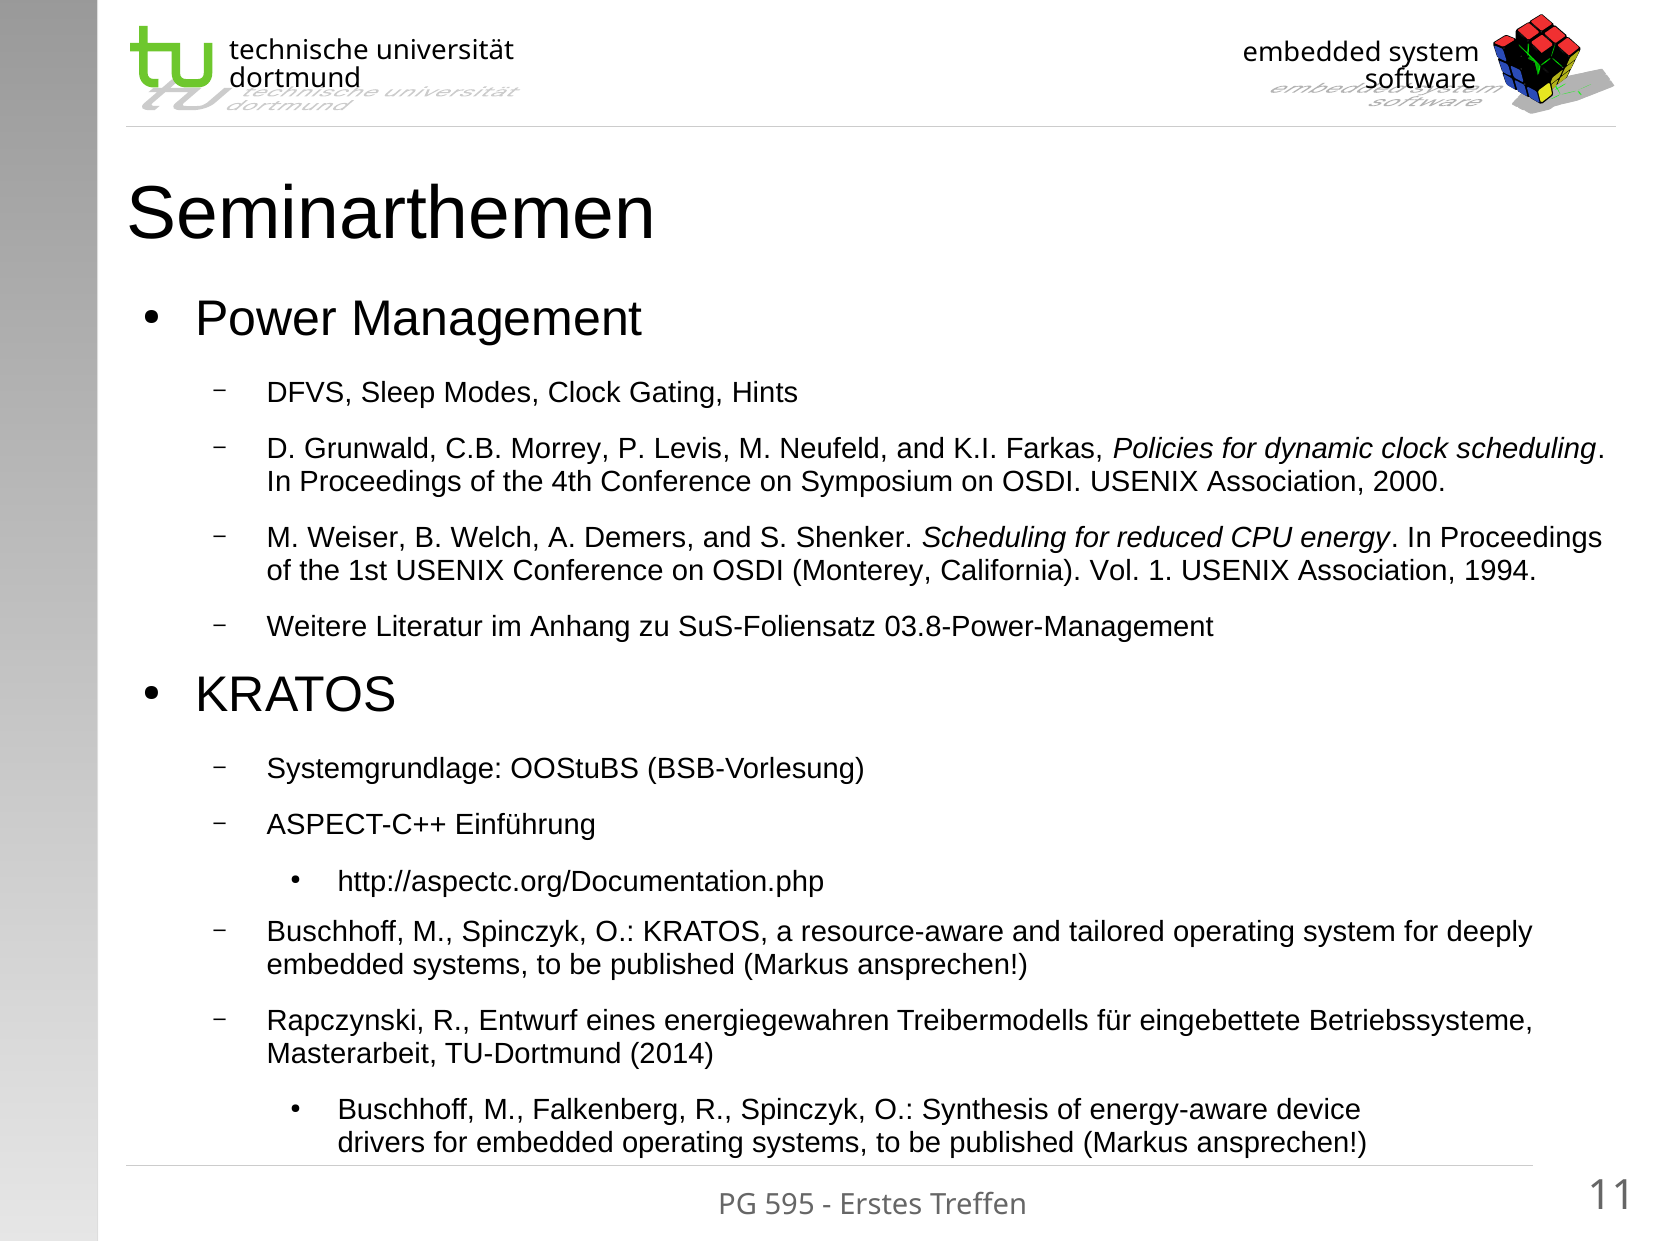

# Seminarthemen
Power Management
DFVS, Sleep Modes, Clock Gating, Hints
D. Grunwald, C.B. Morrey, P. Levis, M. Neufeld, and K.I. Farkas, Policies for dynamic clock scheduling. In Proceedings of the 4th Conference on Symposium on OSDI. USENIX Association, 2000.
M. Weiser, B. Welch, A. Demers, and S. Shenker. Scheduling for reduced CPU energy. In Proceedings of the 1st USENIX Conference on OSDI (Monterey, California). Vol. 1. USENIX Association, 1994.
Weitere Literatur im Anhang zu SuS-Foliensatz 03.8-Power-Management
KRATOS
Systemgrundlage: OOStuBS (BSB-Vorlesung)
ASPECT-C++ Einführung
http://aspectc.org/Documentation.php
Buschhoff, M., Spinczyk, O.: KRATOS, a resource-aware and tailored operating system for deeply embedded systems, to be published (Markus ansprechen!)
Rapczynski, R., Entwurf eines energiegewahren Treibermodells für eingebettete Betriebssysteme, Masterarbeit, TU-Dortmund (2014)
Buschhoff, M., Falkenberg, R., Spinczyk, O.: Synthesis of energy-aware device
drivers for embedded operating systems, to be published (Markus ansprechen!)
11
PG 595 - Erstes Treffen